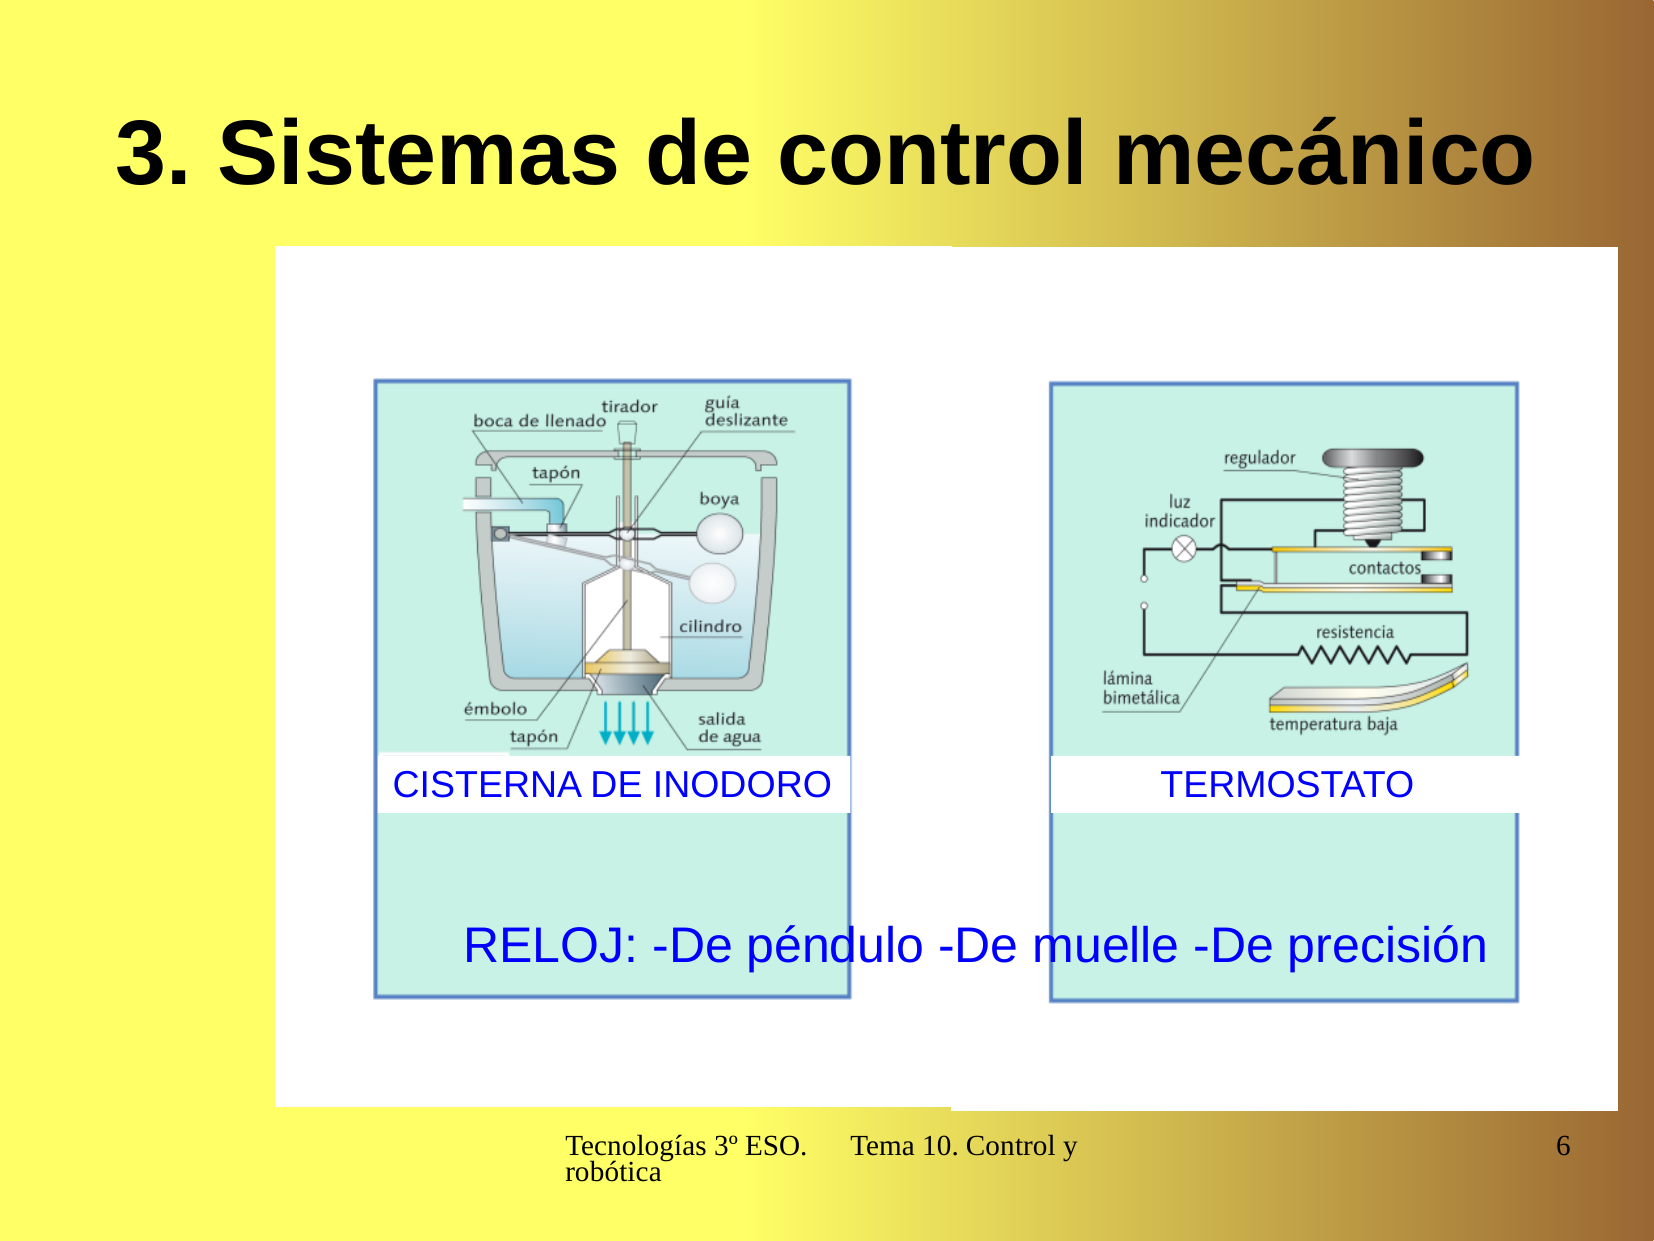

# 3. Sistemas de control mecánico
CISTERNA DE INODORO
TERMOSTATO
RELOJ: -De péndulo -De muelle -De precisión
Tecnologías 3º ESO. Tema 10. Control y robótica
6